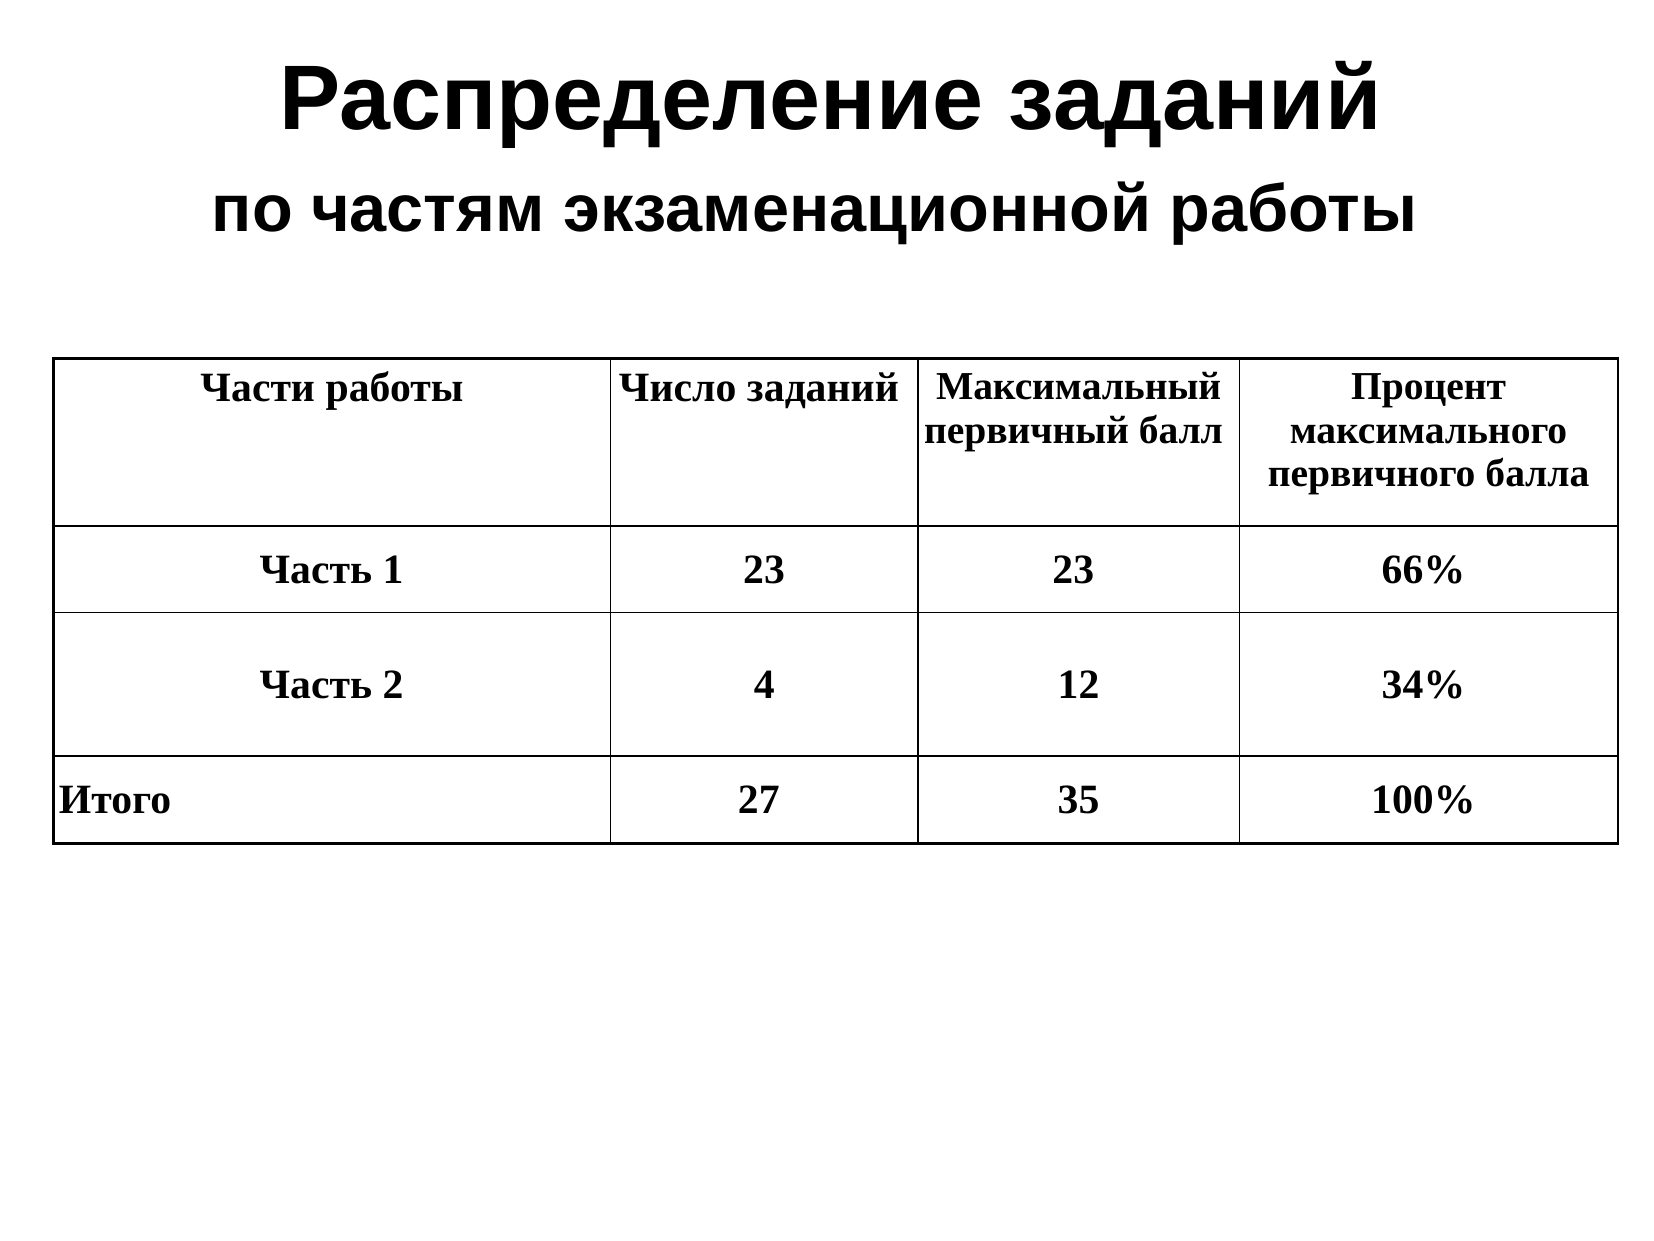

# Распределение заданий по частям экзаменационной работы
| Части работы | Число заданий | Максимальный первичный балл | Процент максимального первичного балла |
| --- | --- | --- | --- |
| Часть 1 | 23 | 23 | 66% |
| Часть 2 | 4 | 12 | 34% |
| Итого | 27 | 35 | 100% |